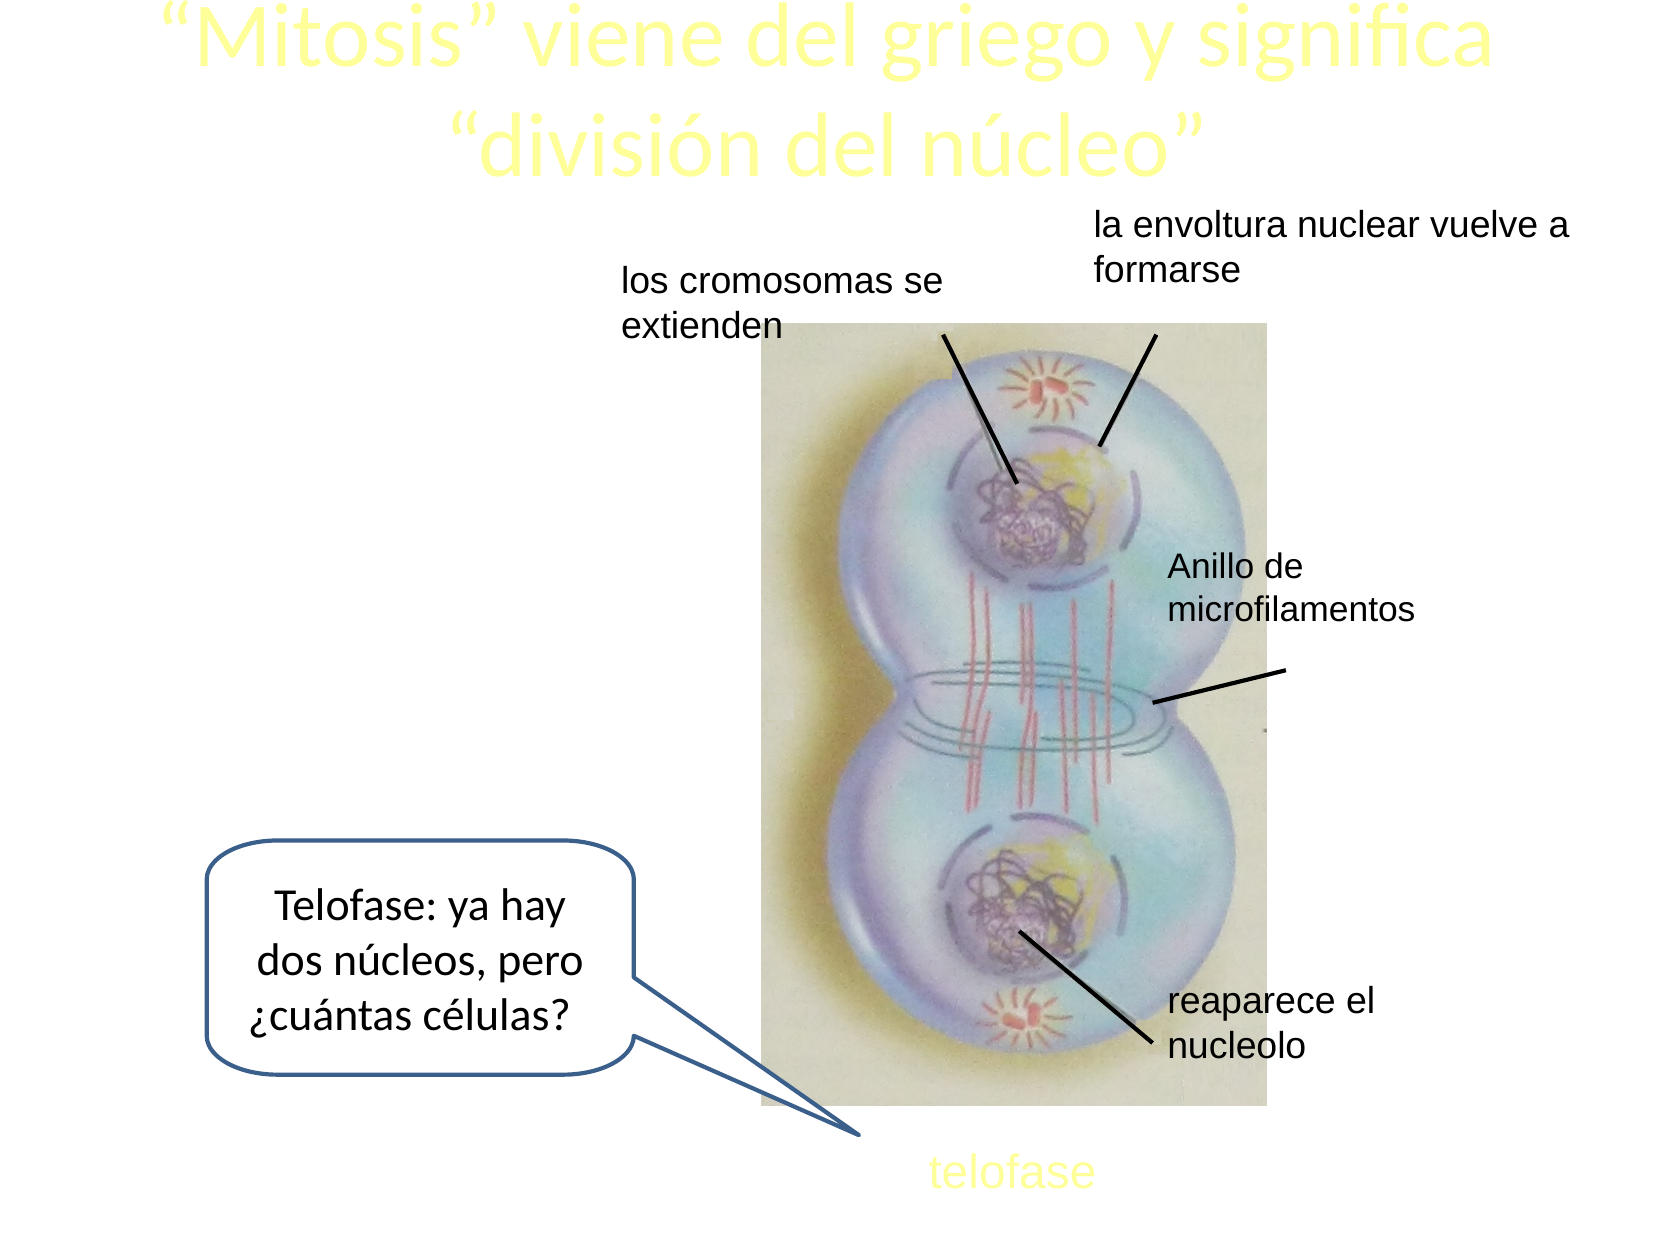

# “Mitosis” viene del griego y significa “división del núcleo”
la envoltura nuclear vuelve a formarse
los cromosomas se extienden
reaparece el nucleolo
telofase
Anillo de microfilamentos
Telofase: ya hay dos núcleos, pero ¿cuántas células??